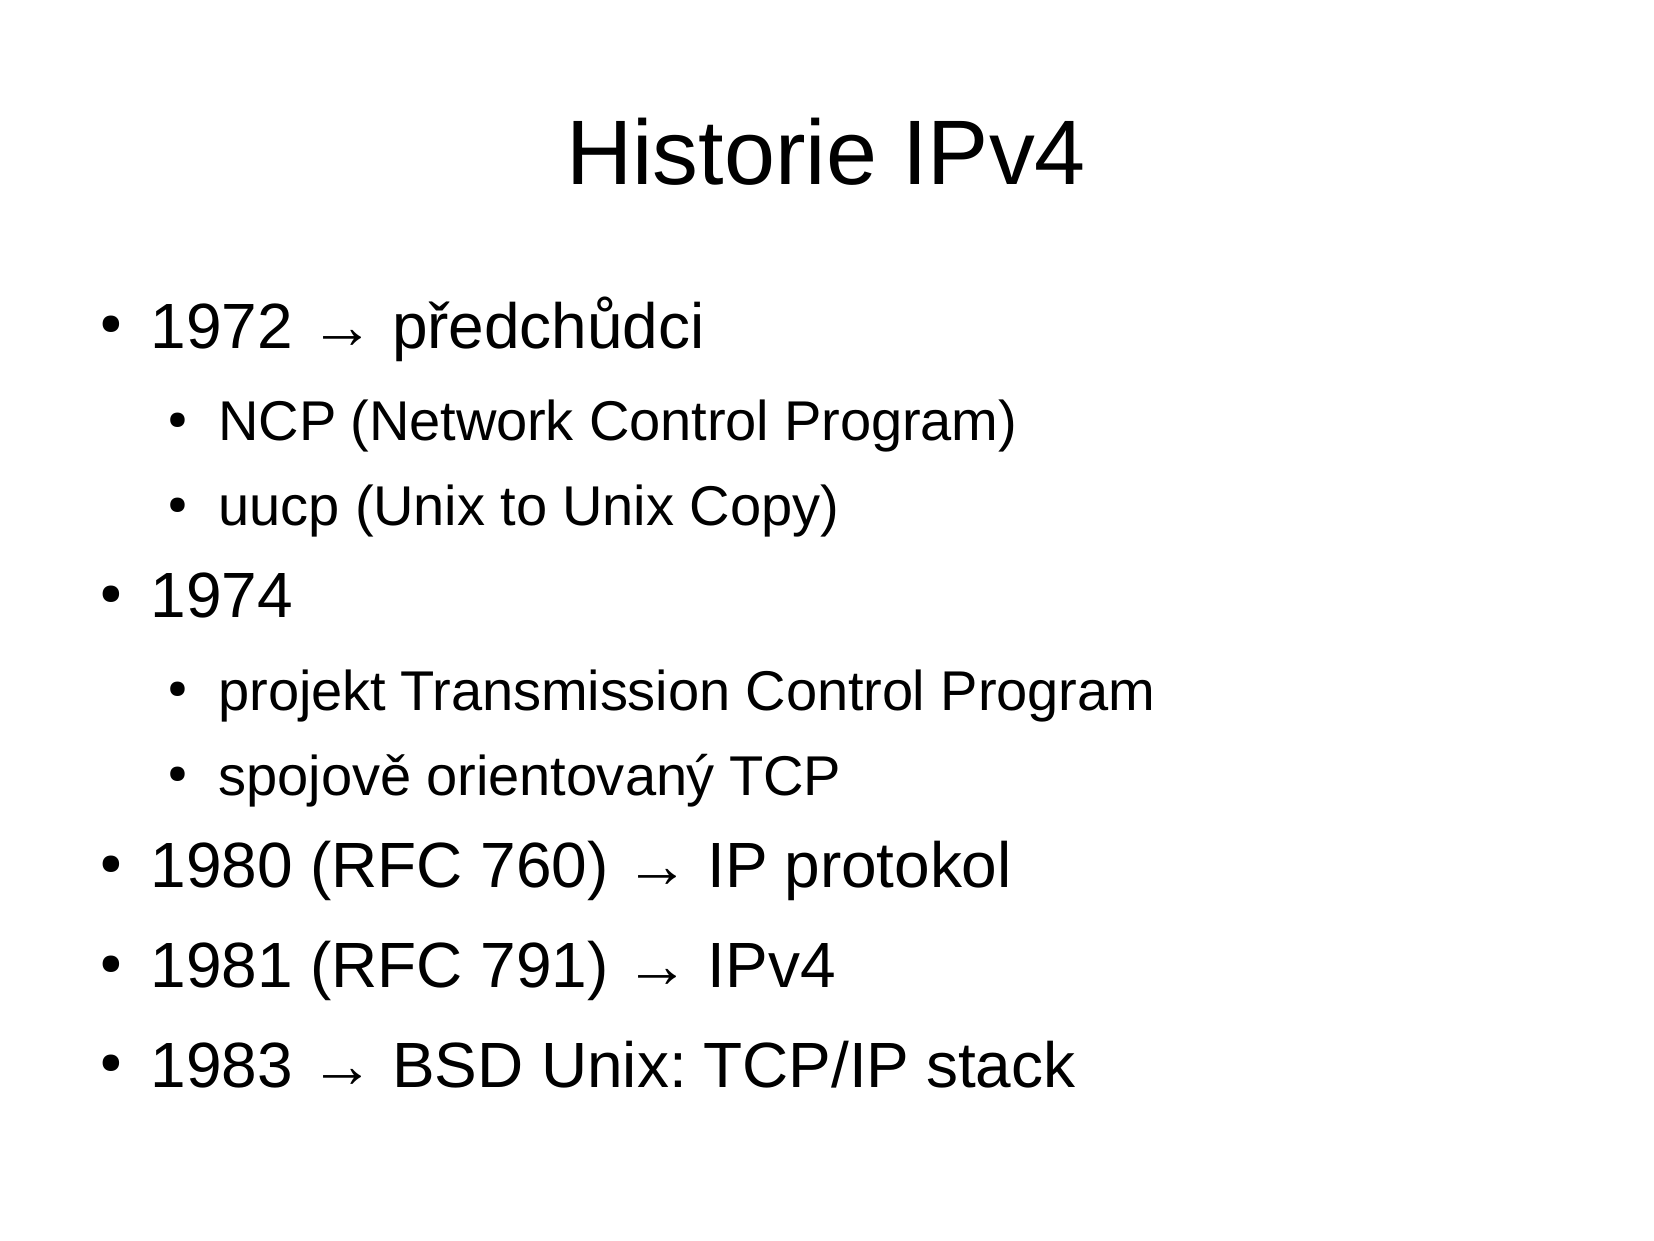

# Historie IPv4
1972 → předchůdci
NCP (Network Control Program)
uucp (Unix to Unix Copy)
1974
projekt Transmission Control Program
spojově orientovaný TCP
1980 (RFC 760) → IP protokol
1981 (RFC 791) → IPv4
1983 → BSD Unix: TCP/IP stack